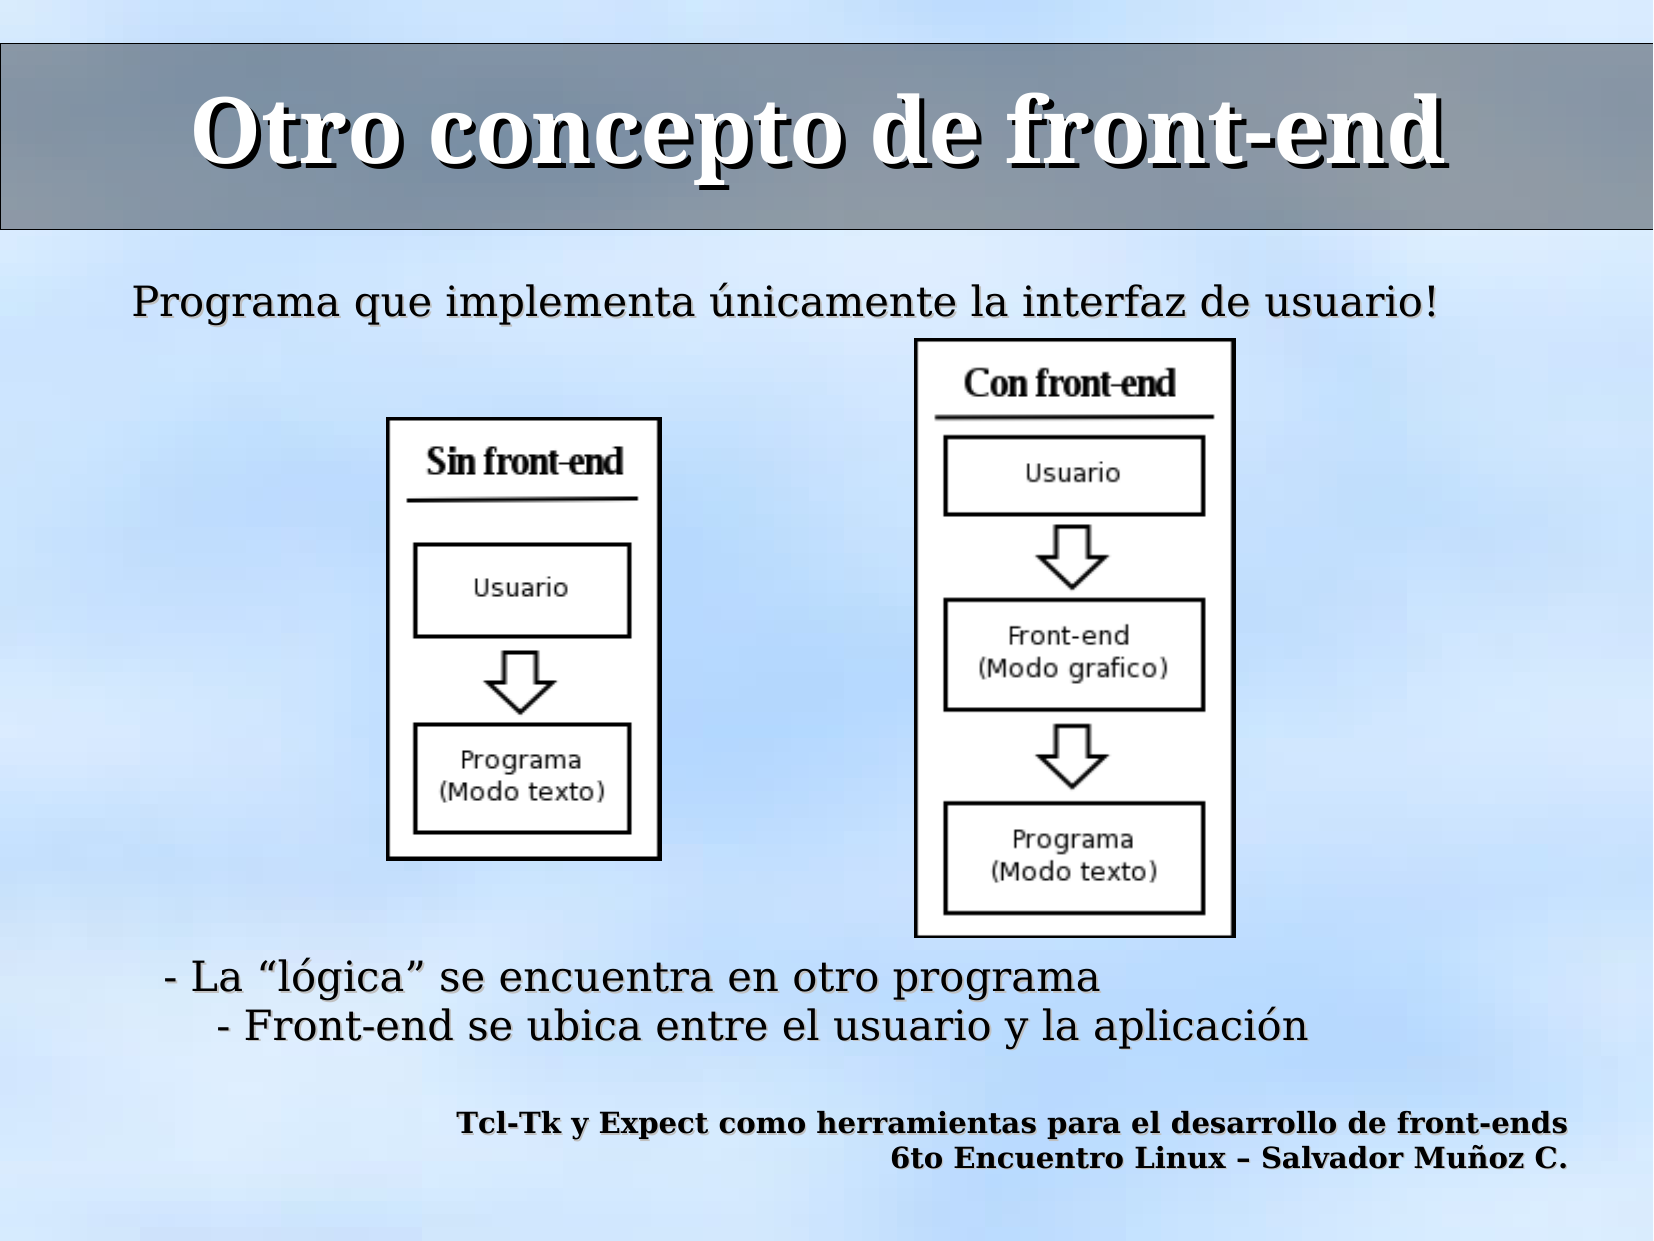

Otro concepto de front-end
# Programa que implementa únicamente la interfaz de usuario!
- La “lógica” se encuentra en otro programa
- Front-end se ubica entre el usuario y la aplicación
Tcl-Tk y Expect como herramientas para el desarrollo de front-ends
6to Encuentro Linux – Salvador Muñoz C.